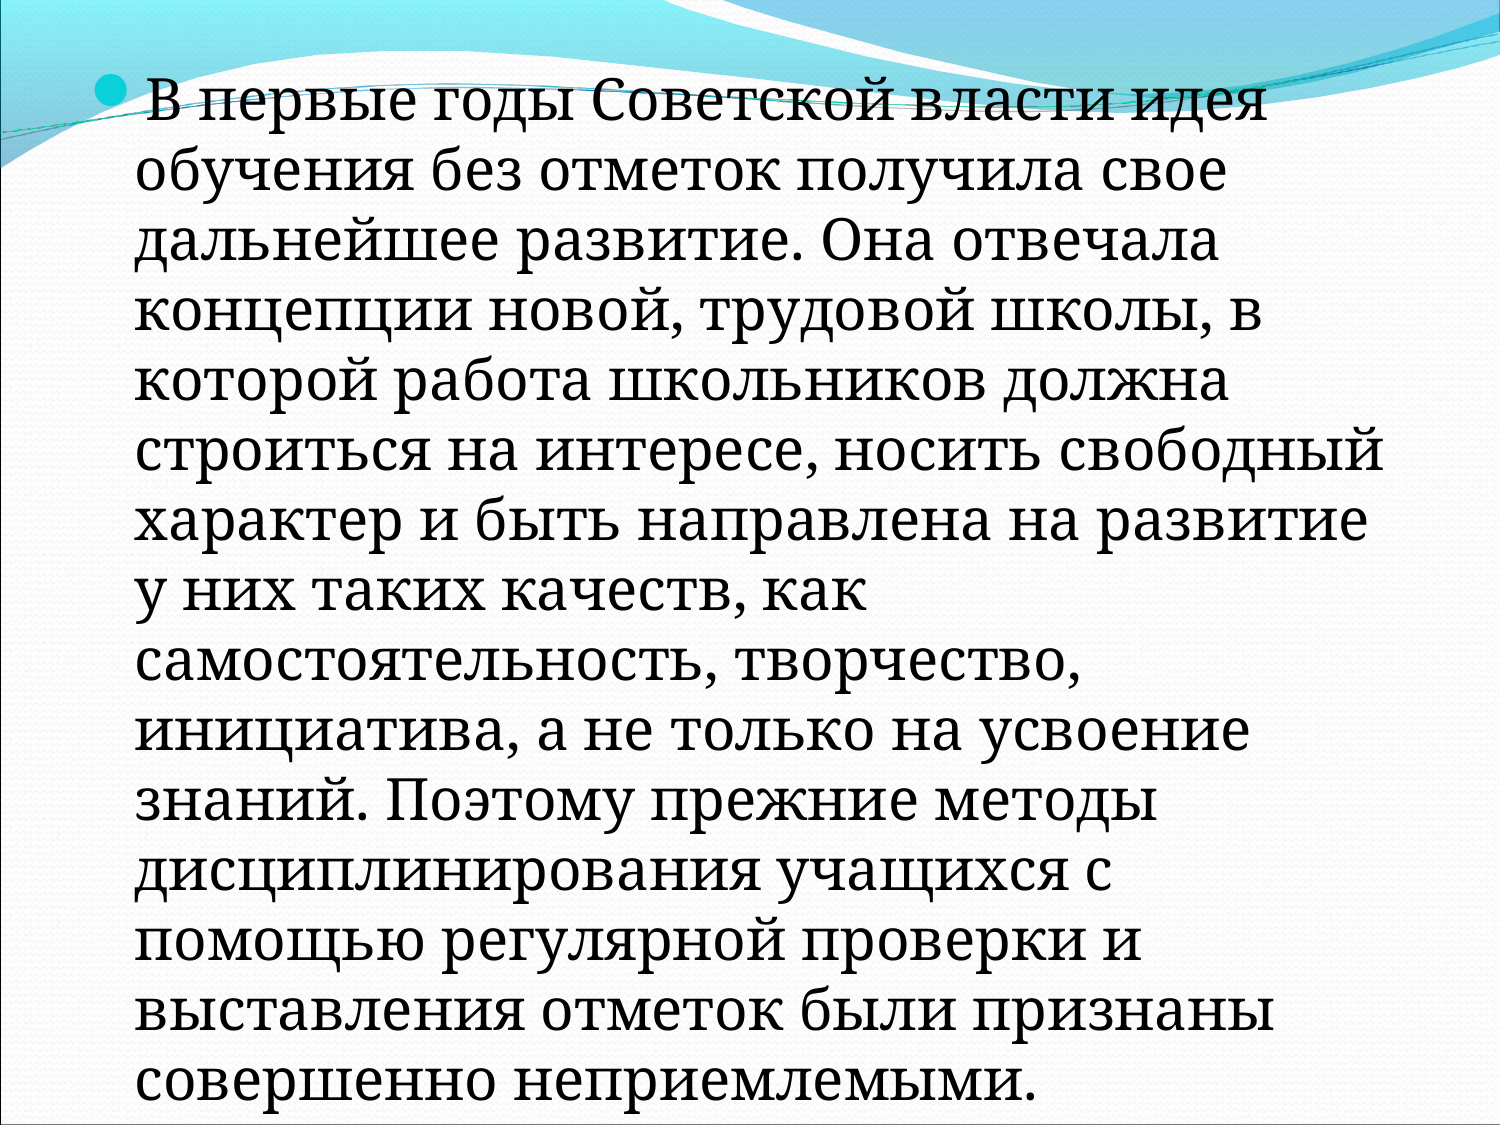

# В первые годы Советской власти идея обучения без отметок получила свое дальнейшее развитие. Она отвечала концепции новой, трудовой школы, в которой работа школьников должна строиться на интересе, носить свободный характер и быть направлена на развитие у них таких качеств, как самостоятельность, творчество, инициатива, а не только на усвоение знаний. Поэтому прежние методы дисциплинирования учащихся с помощью регулярной проверки и выставления отметок были признаны совершенно неприемлемыми.